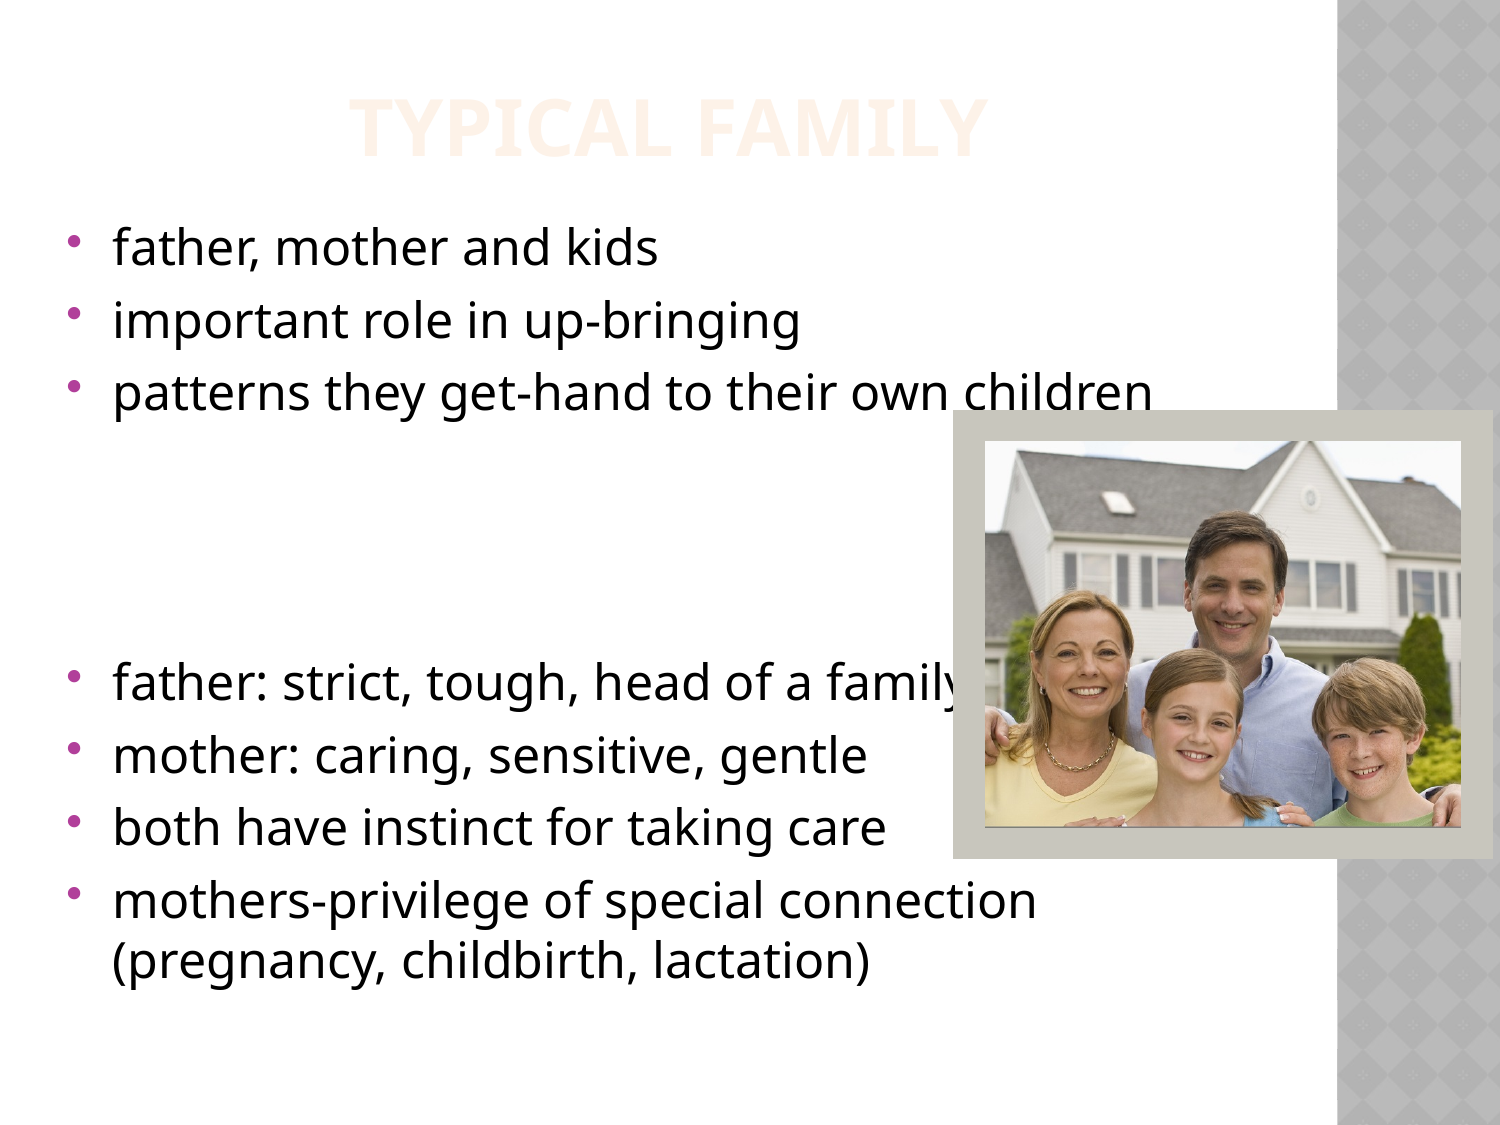

# TYPICAL FAMILY
father, mother and kids
important role in up-bringing
patterns they get-hand to their own children
father: strict, tough, head of a family
mother: caring, sensitive, gentle
both have instinct for taking care
mothers-privilege of special connection (pregnancy, childbirth, lactation)